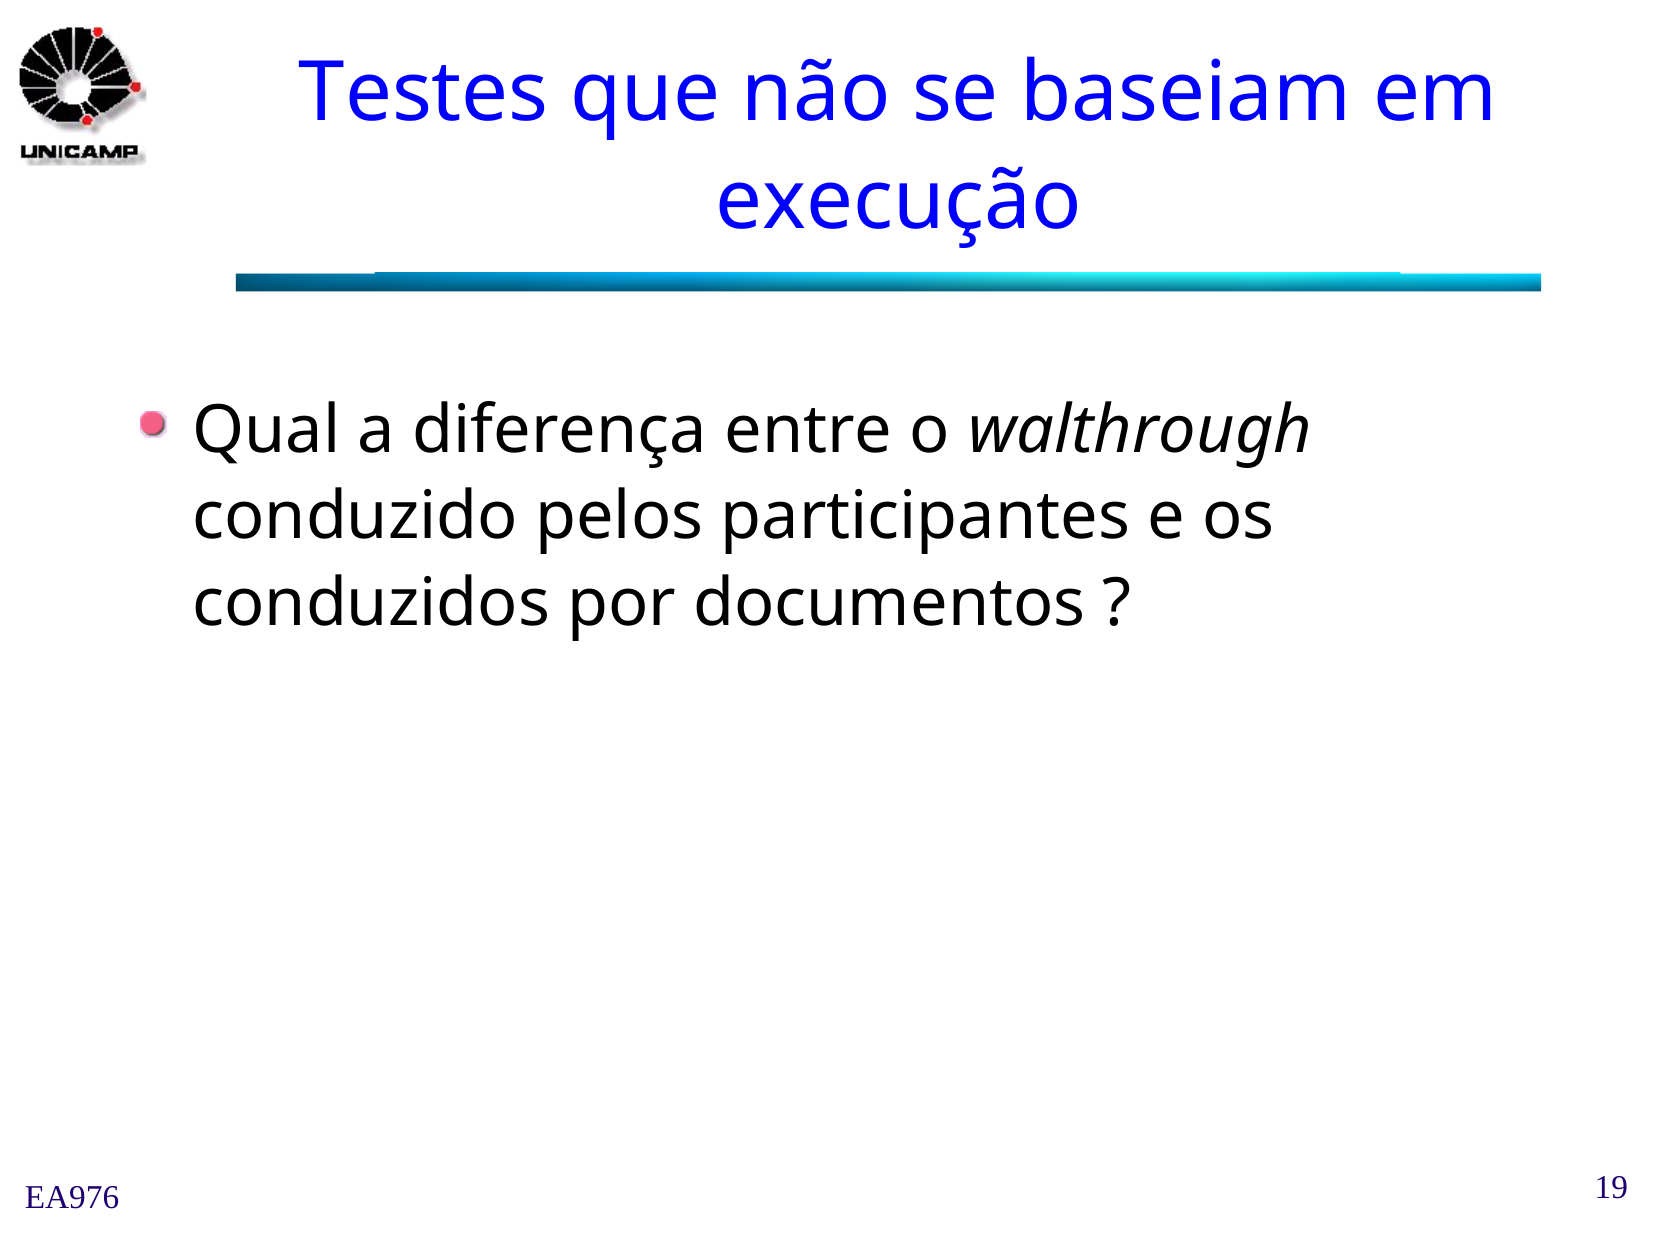

# Testes que não se baseiam em execução
Qual a diferença entre o walthrough conduzido pelos participantes e os conduzidos por documentos ?
19